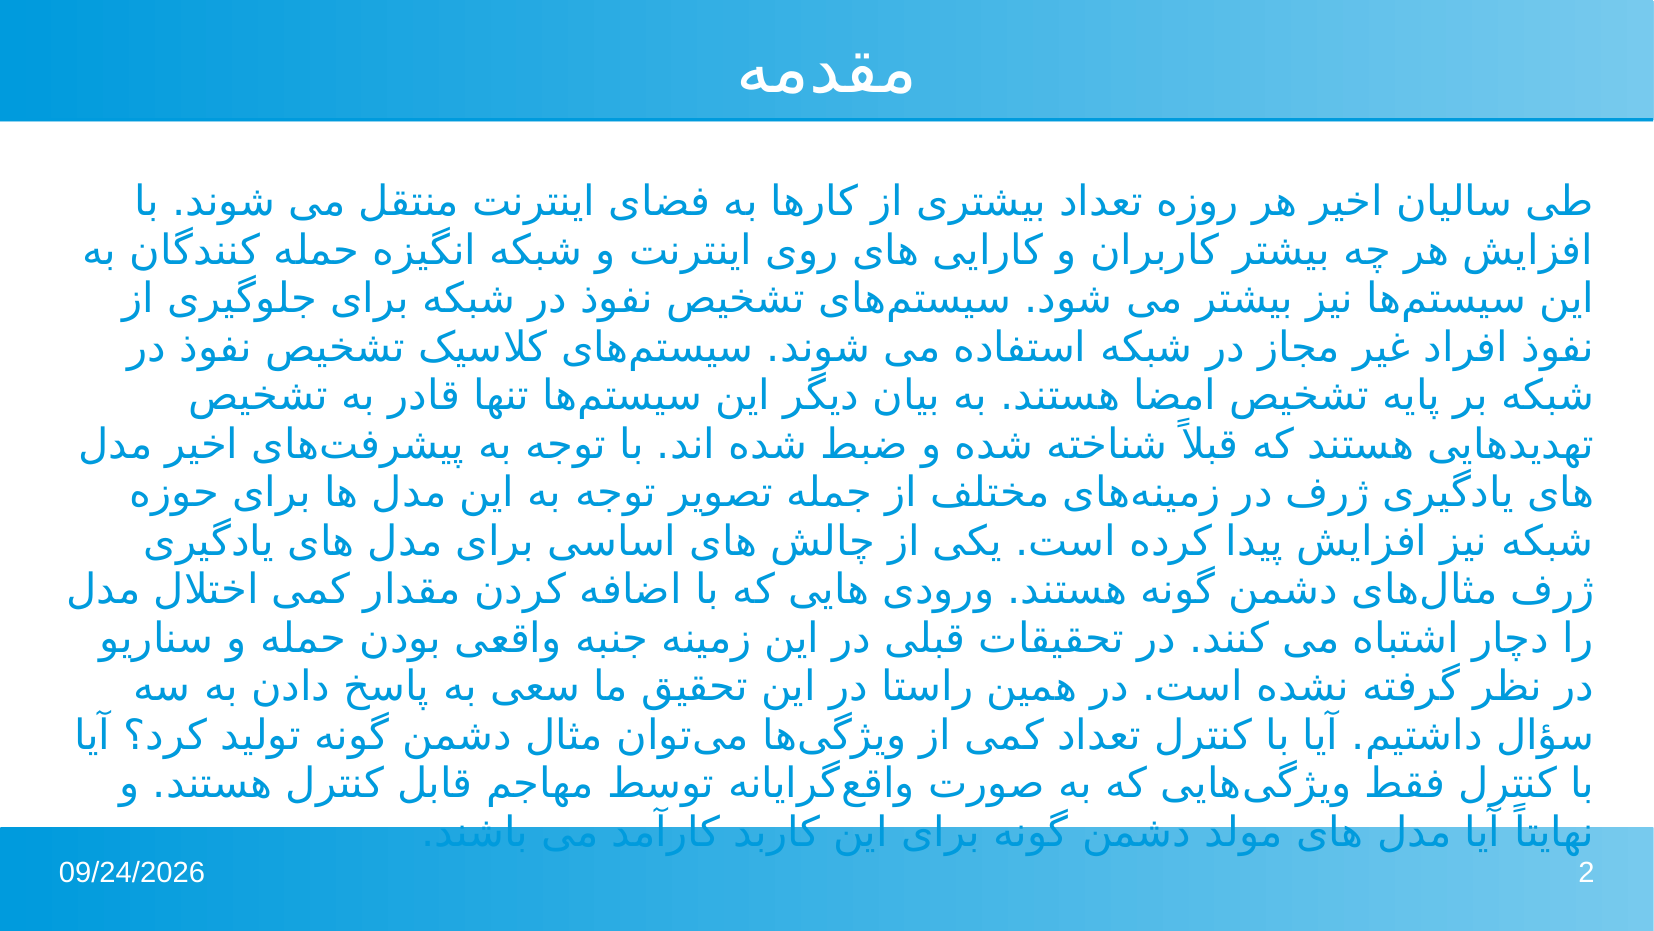

# مقدمه
طی سالیان اخیر هر روزه تعداد بیشتری از کارها به فضای اینترنت منتقل می شوند. با افزایش هر چه بیشتر کاربران و کارایی های روی اینترنت و شبکه انگیزه حمله کنندگان به این سیستم‌ها نیز بیشتر می شود. سیستم‌های تشخیص نفوذ در شبکه برای جلوگیری از نفوذ افراد غیر مجاز در شبکه استفاده می شوند. سیستم‌های کلاسیک تشخیص نفوذ در شبکه بر پایه تشخیص امضا هستند. به بیان دیگر این سیستم‌ها تنها قادر به تشخیص تهدیدهایی هستند که قبلاً شناخته شده و ضبط شده اند. با توجه به پیشرفت‌های اخیر مدل های یادگیری ژرف در زمینه‌های مختلف از جمله تصویر توجه به این مدل ها برای حوزه شبکه نیز افزایش پیدا کرده است. یکی از چالش های اساسی برای مدل های یادگیری ژرف مثال‌های دشمن گونه هستند. ورودی هایی که با اضافه کردن مقدار کمی اختلال مدل را دچار اشتباه می کنند. در تحقیقات قبلی در این زمینه جنبه واقعی بودن حمله و سناریو در نظر گرفته نشده است. در همین راستا در این تحقیق ما سعی به پاسخ دادن به سه سؤال داشتیم. آیا با کنترل تعداد کمی از ویژگی‌ها می‌توان مثال دشمن گونه تولید کرد؟ آیا با کنترل فقط ویژگی‌هایی که به صورت واقع‌گرایانه توسط مهاجم قابل کنترل هستند. و نهایتاً آیا مدل های مولد دشمن گونه برای این کاربد کارآمد می باشند.
2